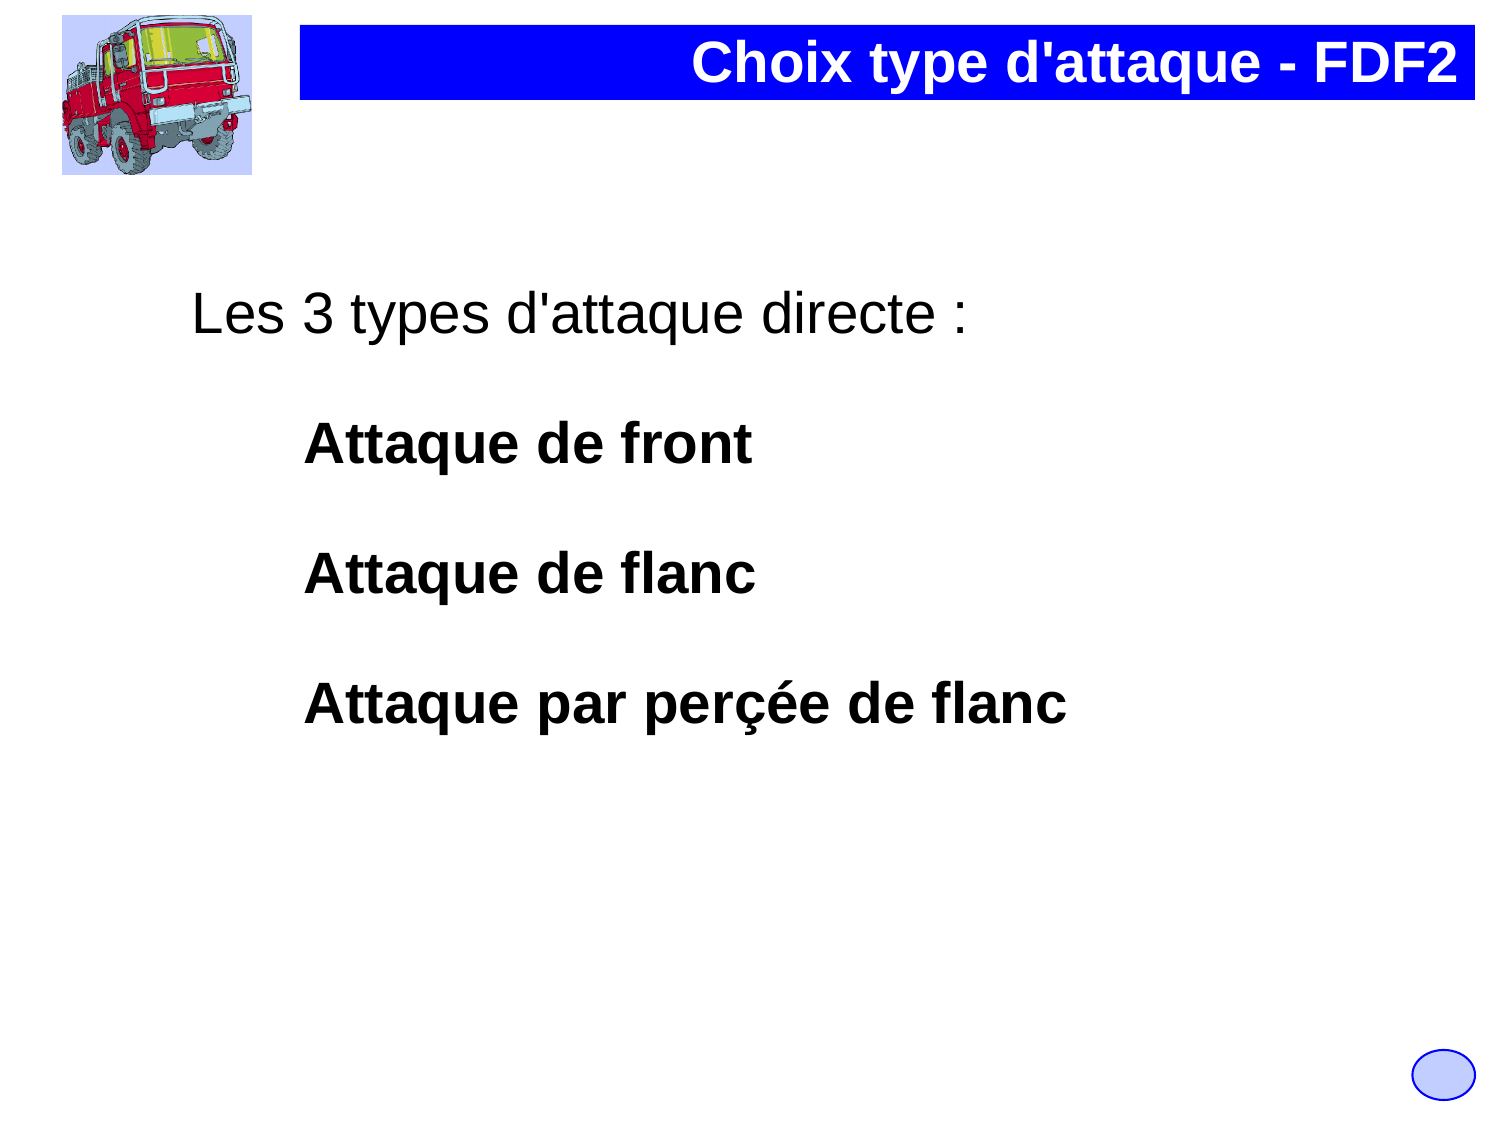

Choix type d'attaque - FDF2
Les 3 types d'attaque directe :
 Attaque de front
 Attaque de flanc
 Attaque par perçée de flanc